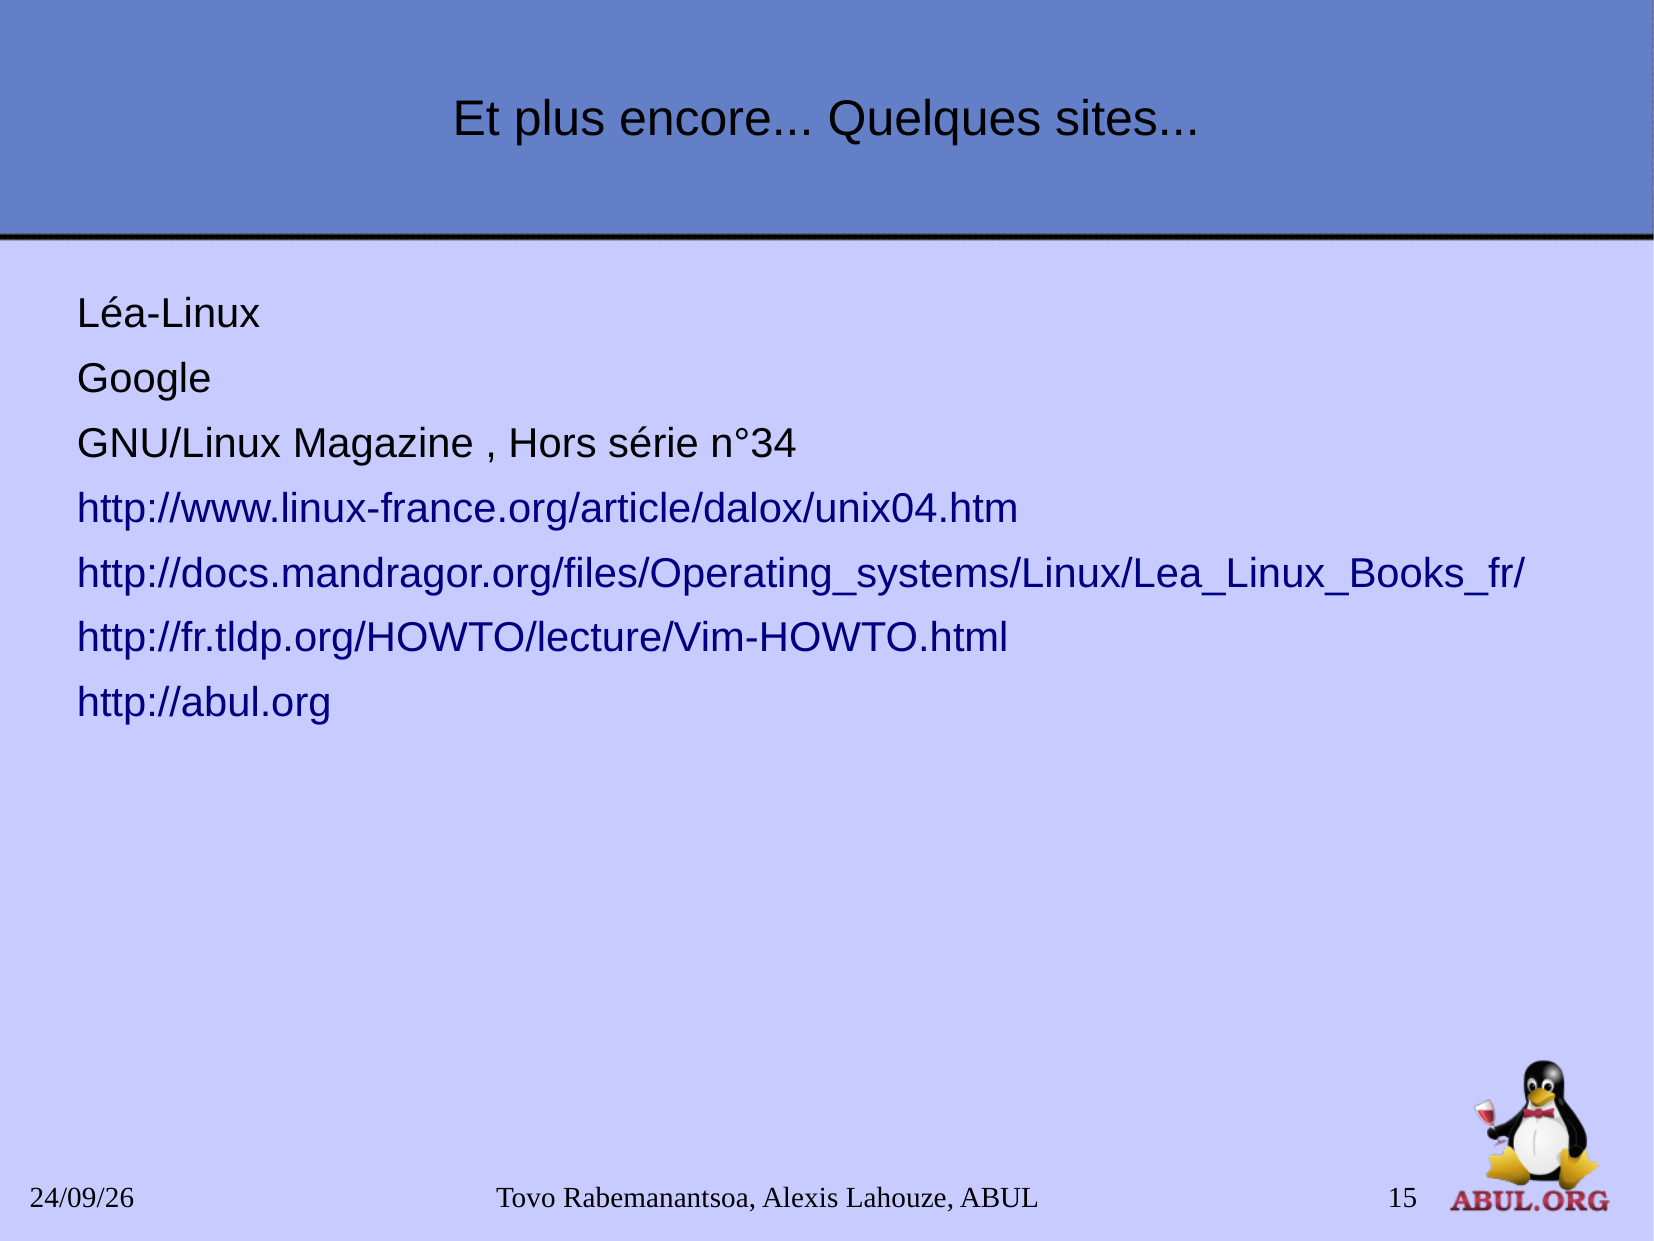

# Et plus encore... Quelques sites...
Léa-Linux
Google
GNU/Linux Magazine , Hors série n°34
http://www.linux-france.org/article/dalox/unix04.htm
http://docs.mandragor.org/files/Operating_systems/Linux/Lea_Linux_Books_fr/
http://fr.tldp.org/HOWTO/lecture/Vim-HOWTO.html
http://abul.org
Tovo Rabemanantsoa, Alexis Lahouze, ABUL
15